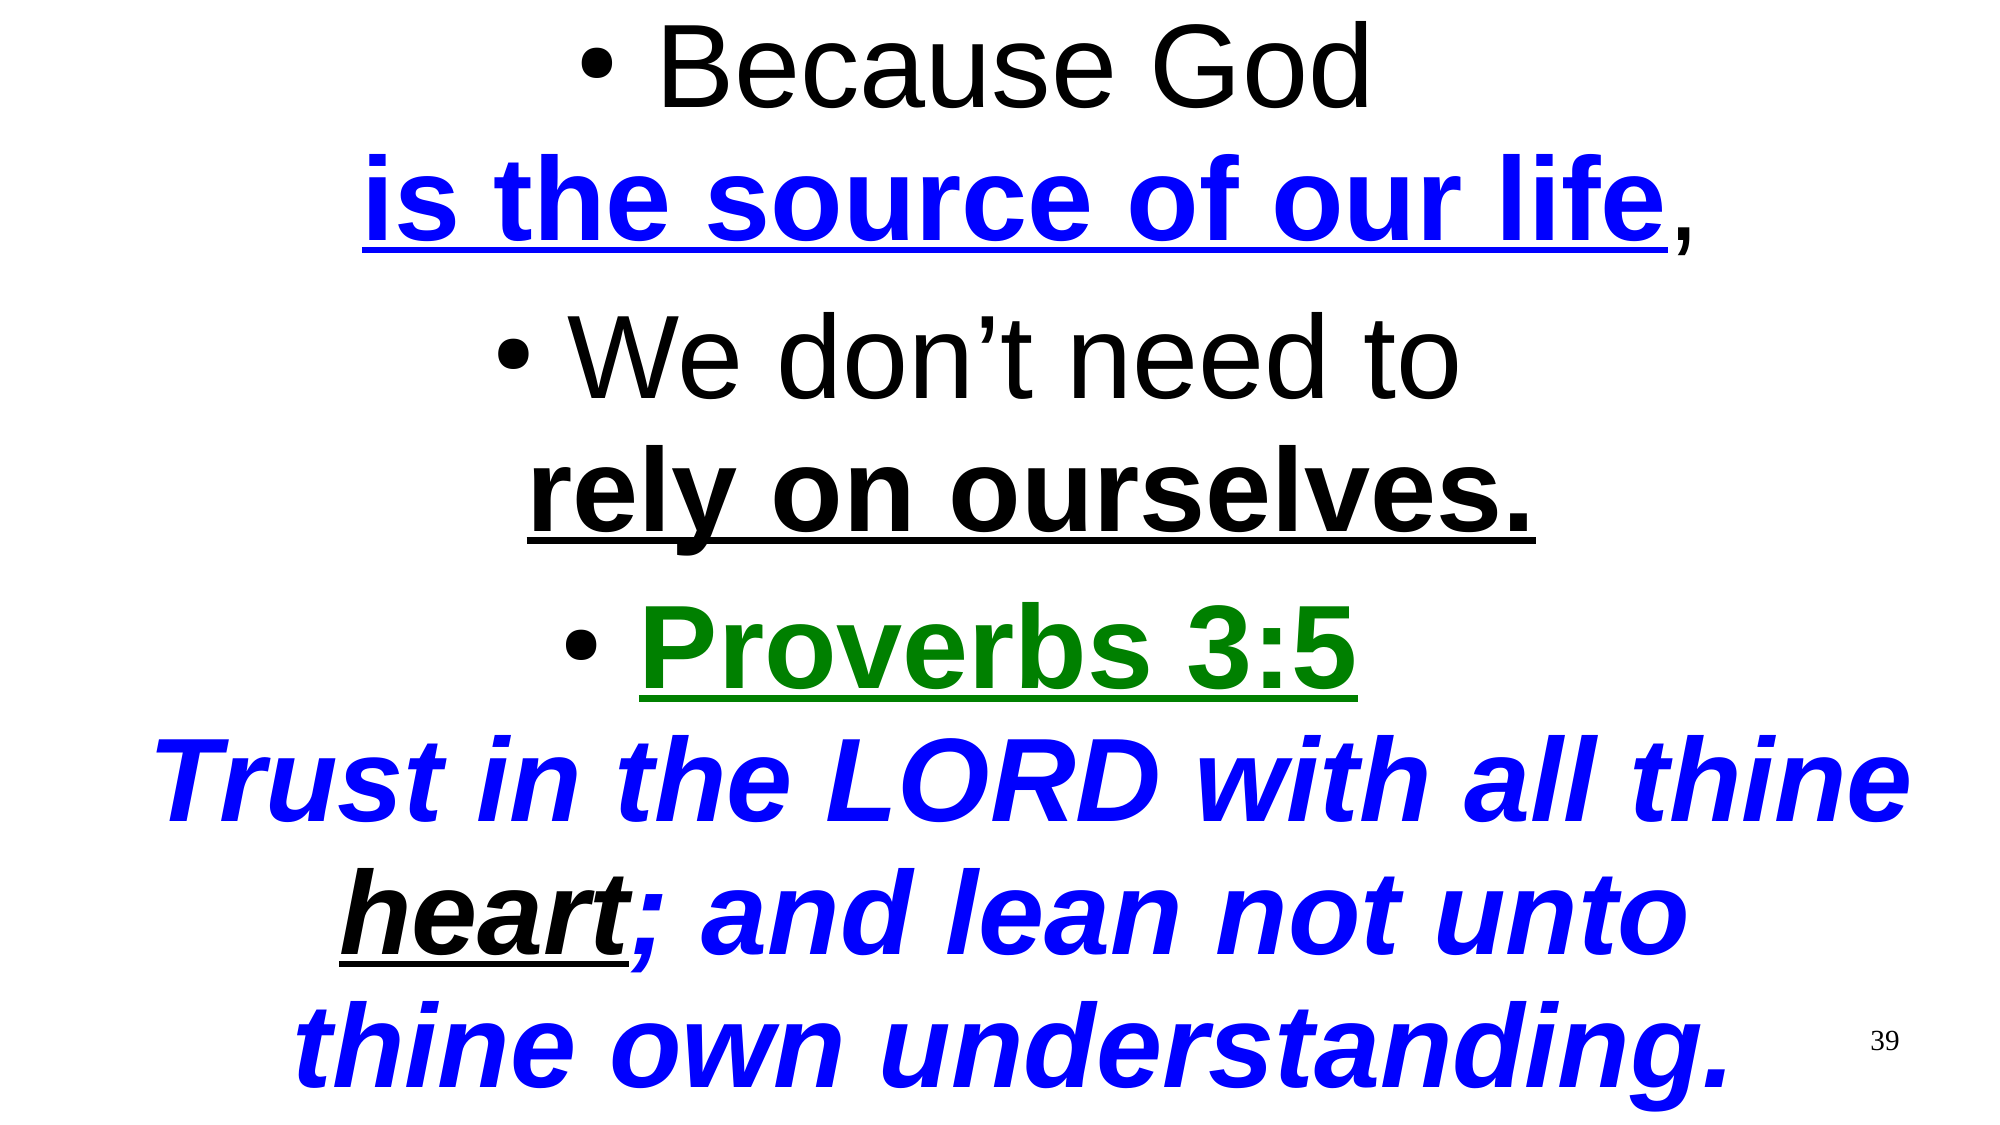

# Because God is the source of our life,
We don’t need to
rely on ourselves.
Proverbs 3:5 
Trust in the LORD with all thine heart; and lean not unto
thine own understanding.
39